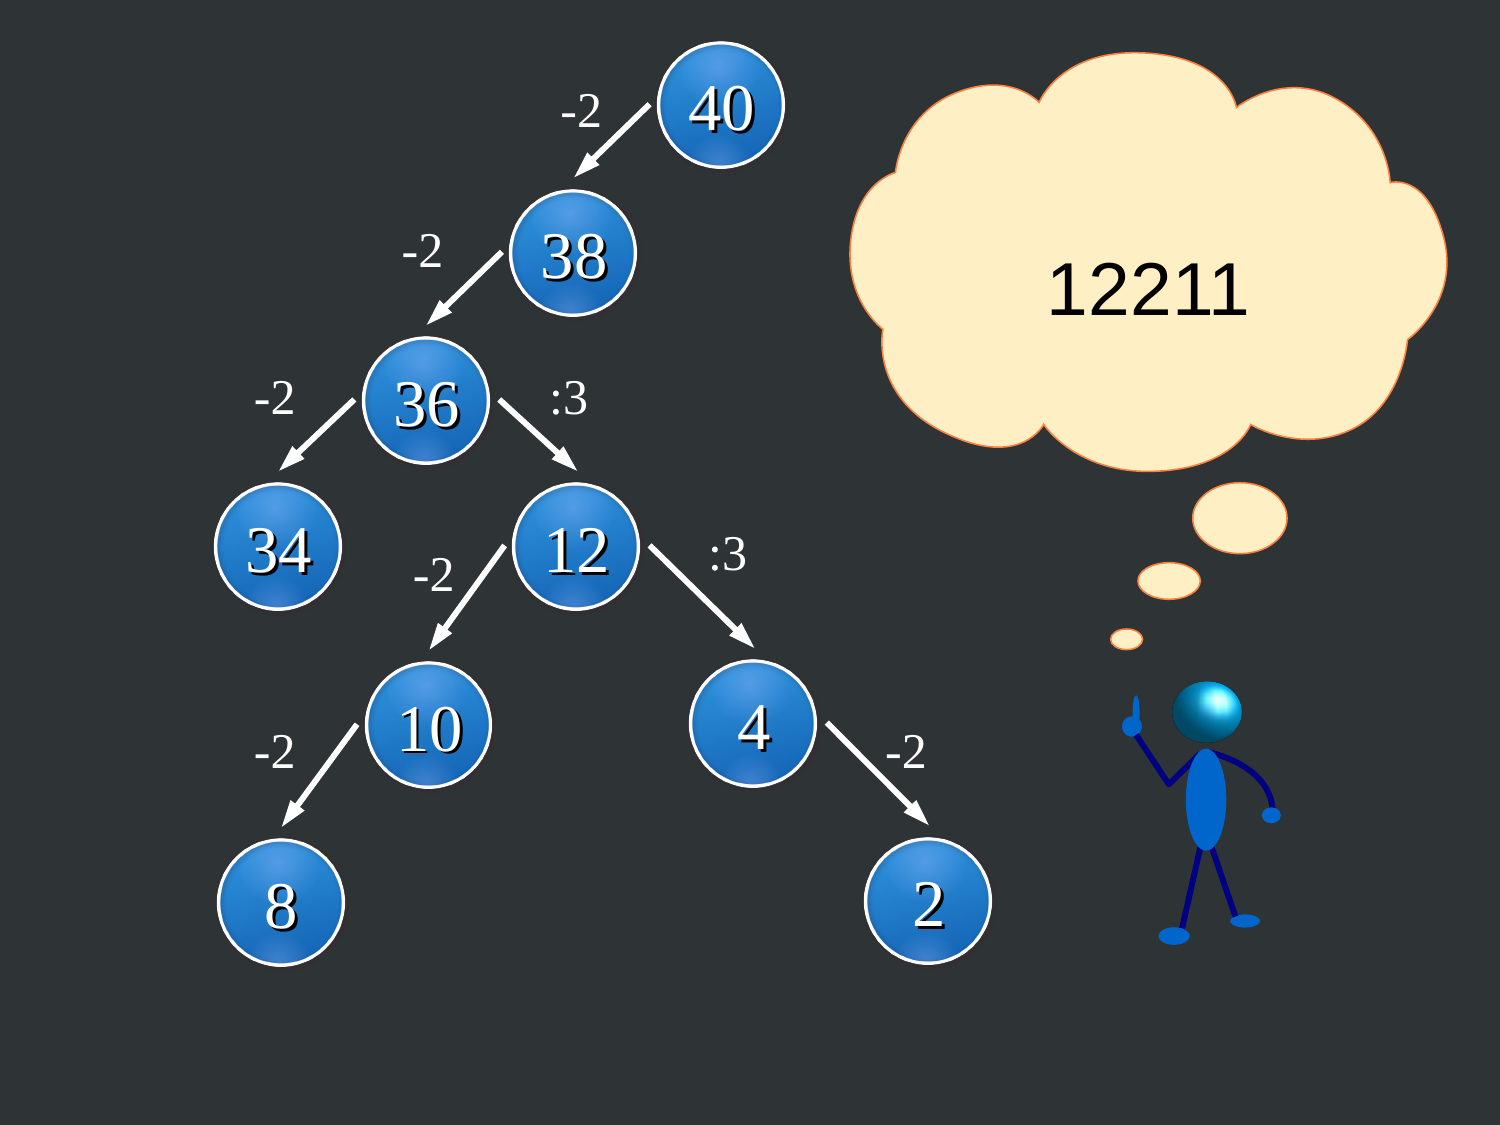

40
12211
-2
38
-2
36
-2
:3
34
12
:3
-2
4
10
-2
-2
2
8